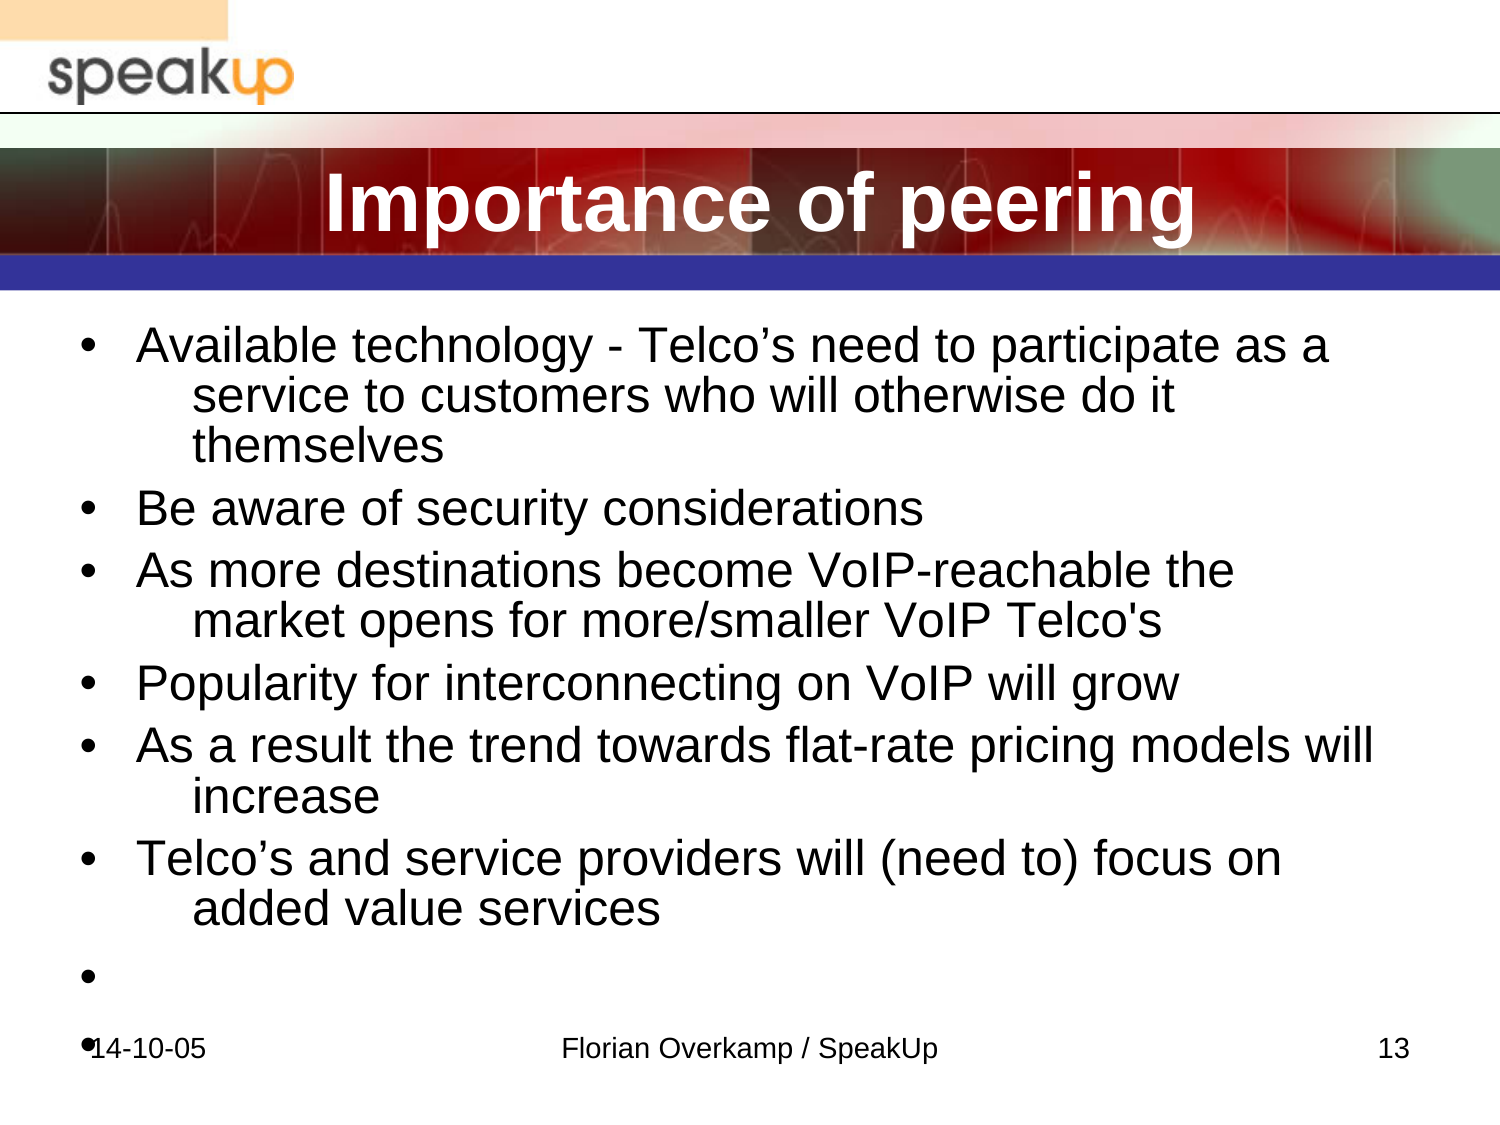

# Importance of peering
Available technology - Telco’s need to participate as a service to customers who will otherwise do it themselves
Be aware of security considerations
As more destinations become VoIP-reachable the market opens for more/smaller VoIP Telco's
Popularity for interconnecting on VoIP will grow
As a result the trend towards flat-rate pricing models will increase
Telco’s and service providers will (need to) focus on added value services
Florian Overkamp / SpeakUp
13